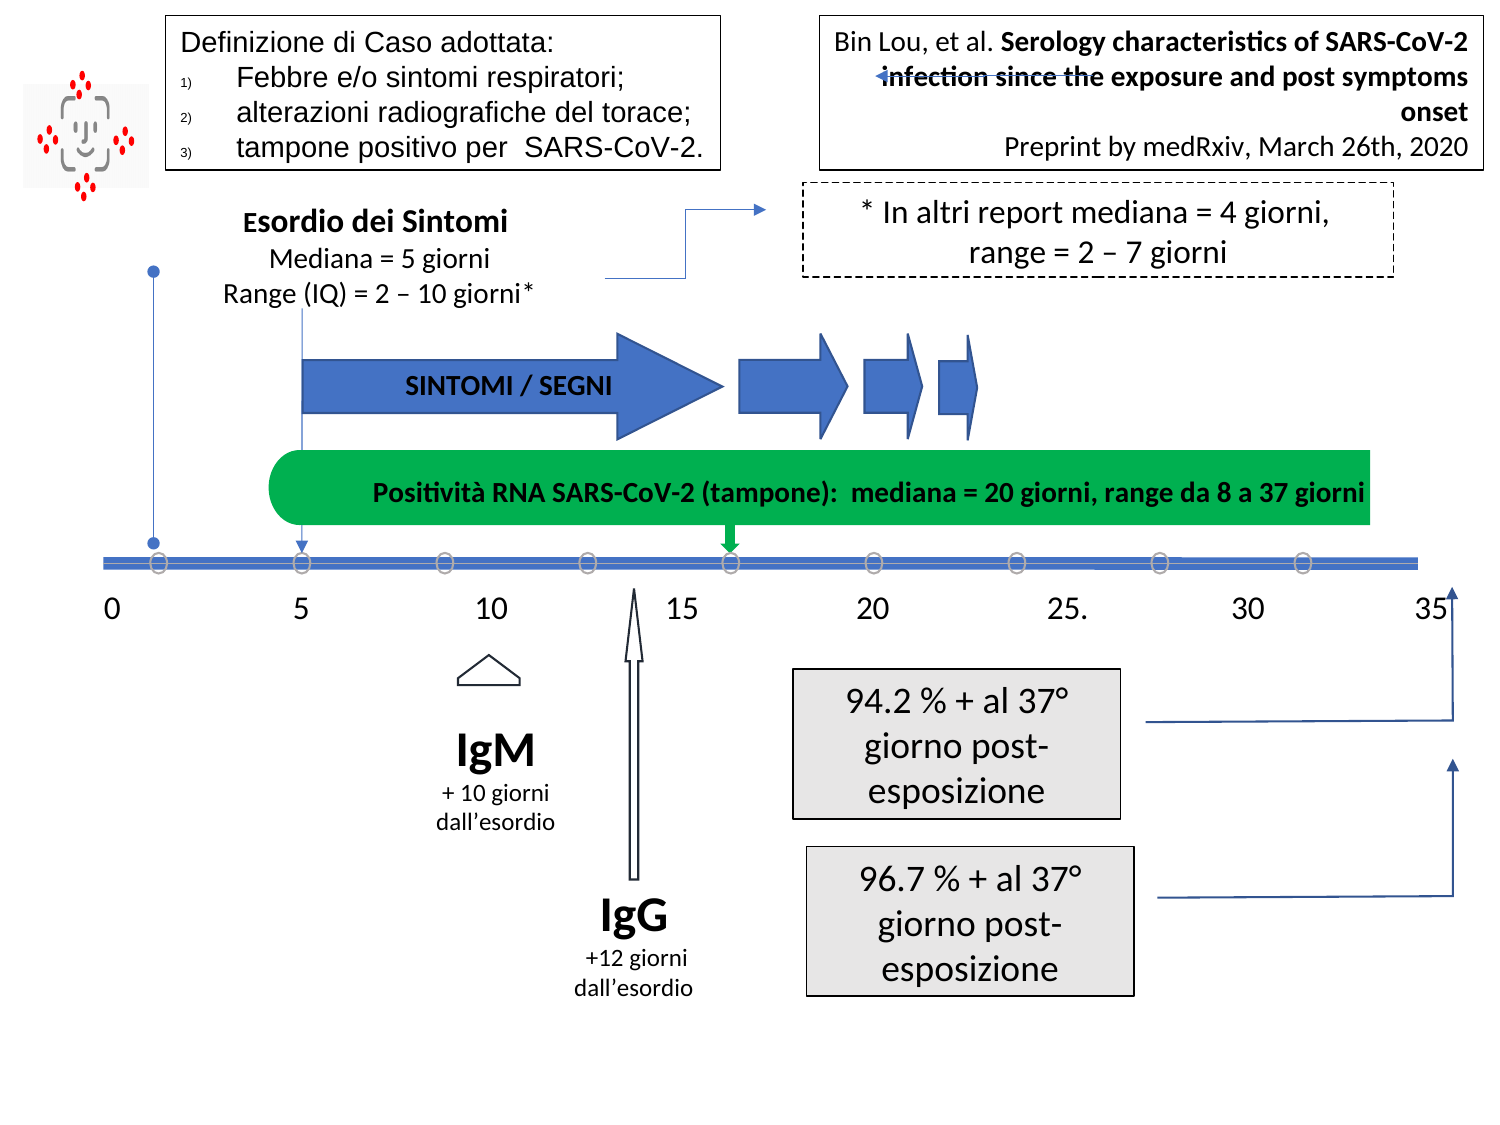

Bin Lou, et al. Serology characteristics of SARS-CoV-2 infection since the exposure and post symptoms onset
Preprint by medRxiv, March 26th, 2020
Definizione di Caso adottata:
Febbre e/o sintomi respiratori;
alterazioni radiografiche del torace;
tampone positivo per SARS-CoV-2.
* In altri report mediana = 4 giorni,
range = 2 – 7 giorni
Esordio dei Sintomi
Mediana = 5 giorni
Range (IQ) = 2 – 10 giorni*
SINTOMI / SEGNI
Positività RNA SARS-CoV-2 (tampone): mediana = 20 giorni, range da 8 a 37 giorni
 0 5 10 15 20 25. 30 35
94.2 % + al 37° giorno post-esposizione
IgM
+ 10 giorni dall’esordio
96.7 % + al 37° giorno post-esposizione
IgG
 +12 giorni dall’esordio